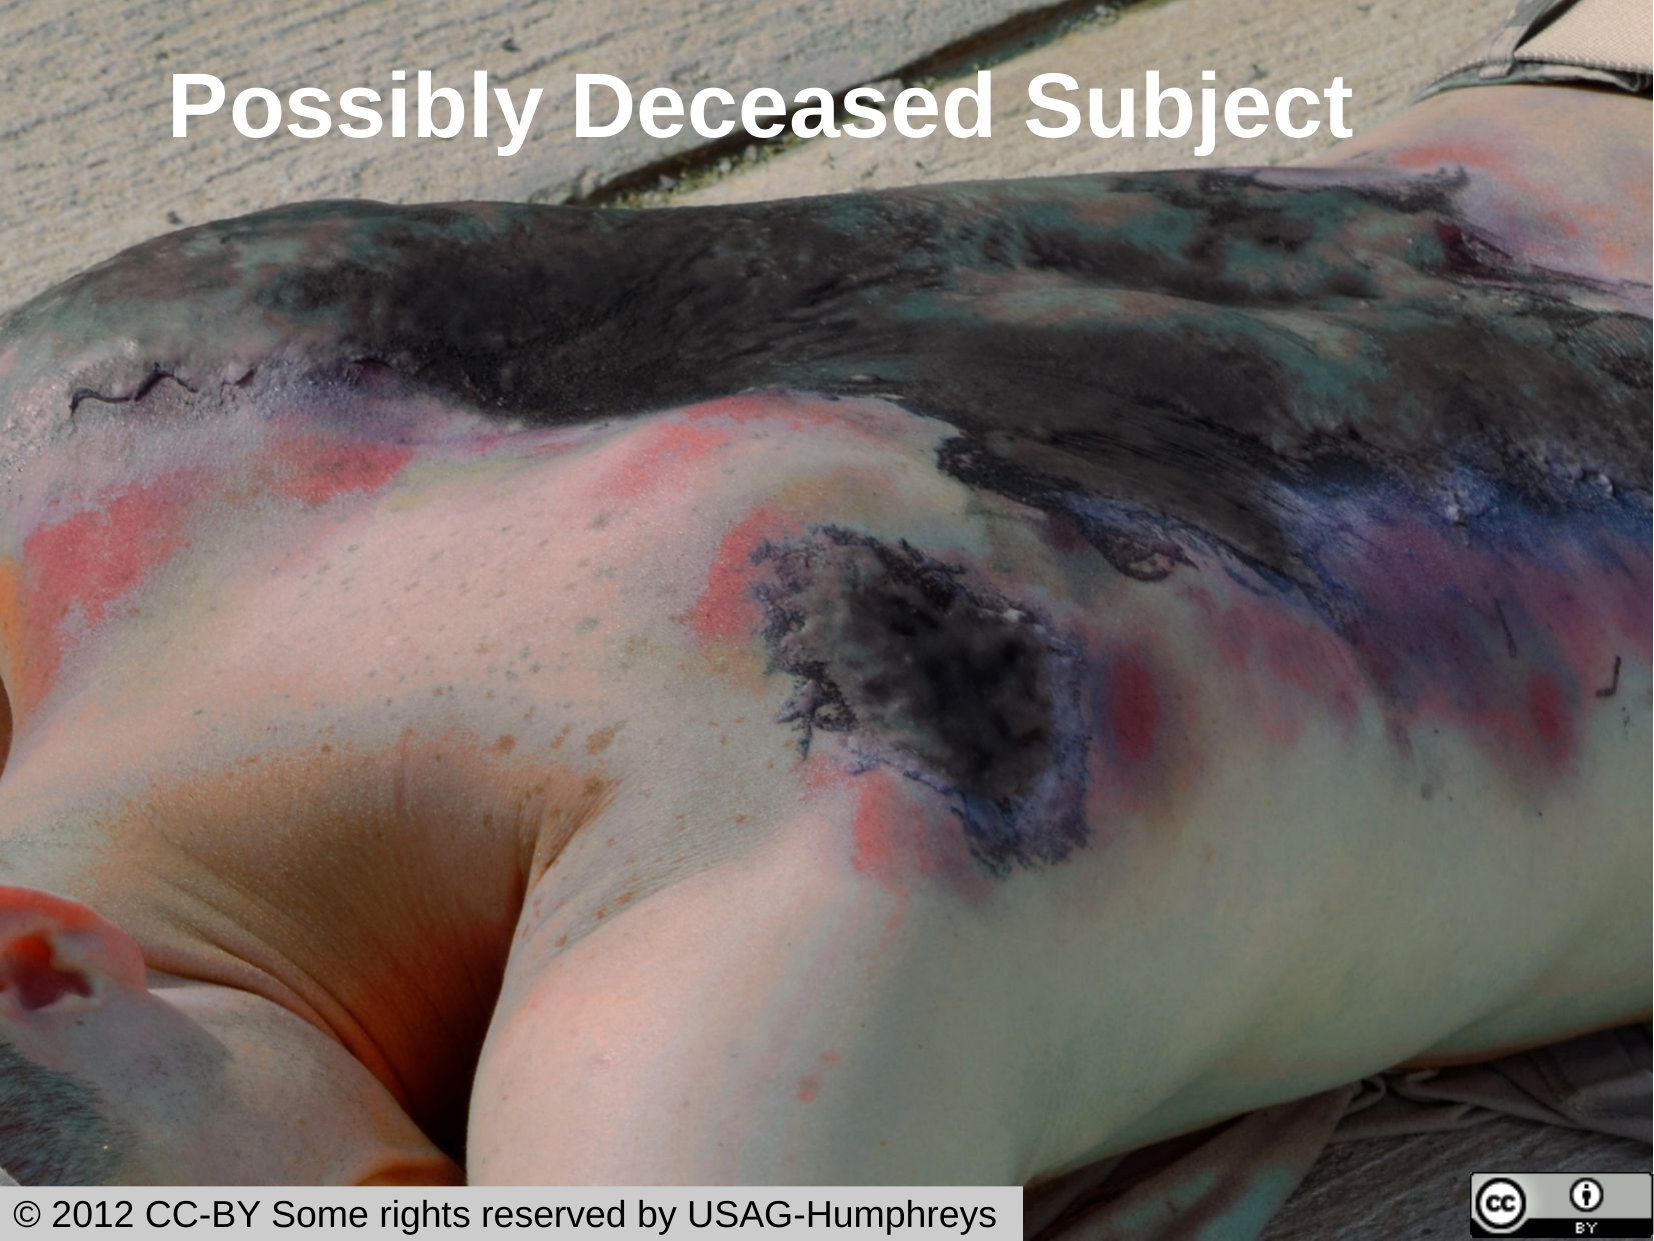

# Possibly Deceased Subject
© 2012 CC-BY Some rights reserved by USAG-Humphreys